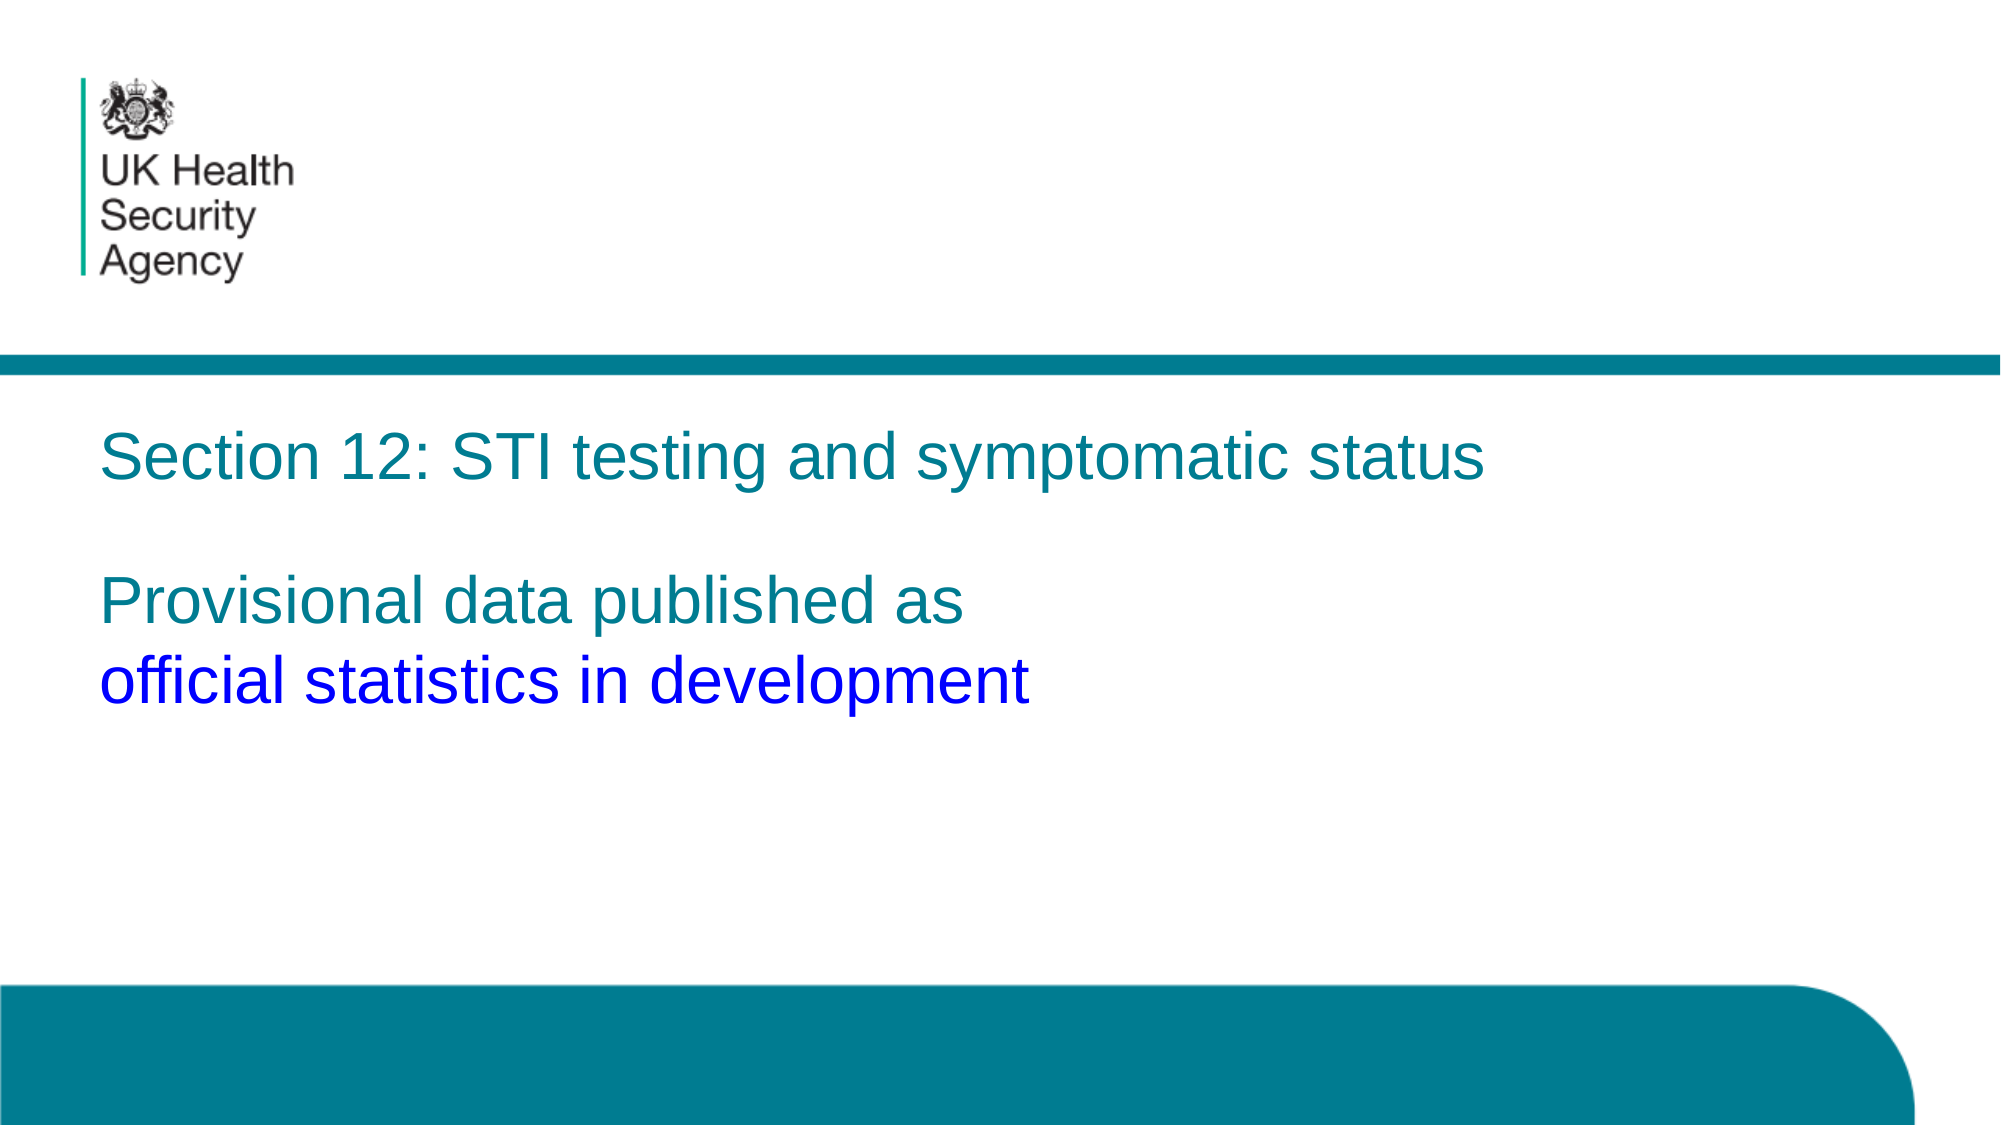

# Section 12: STI testing and symptomatic status Provisional data published as official statistics in development